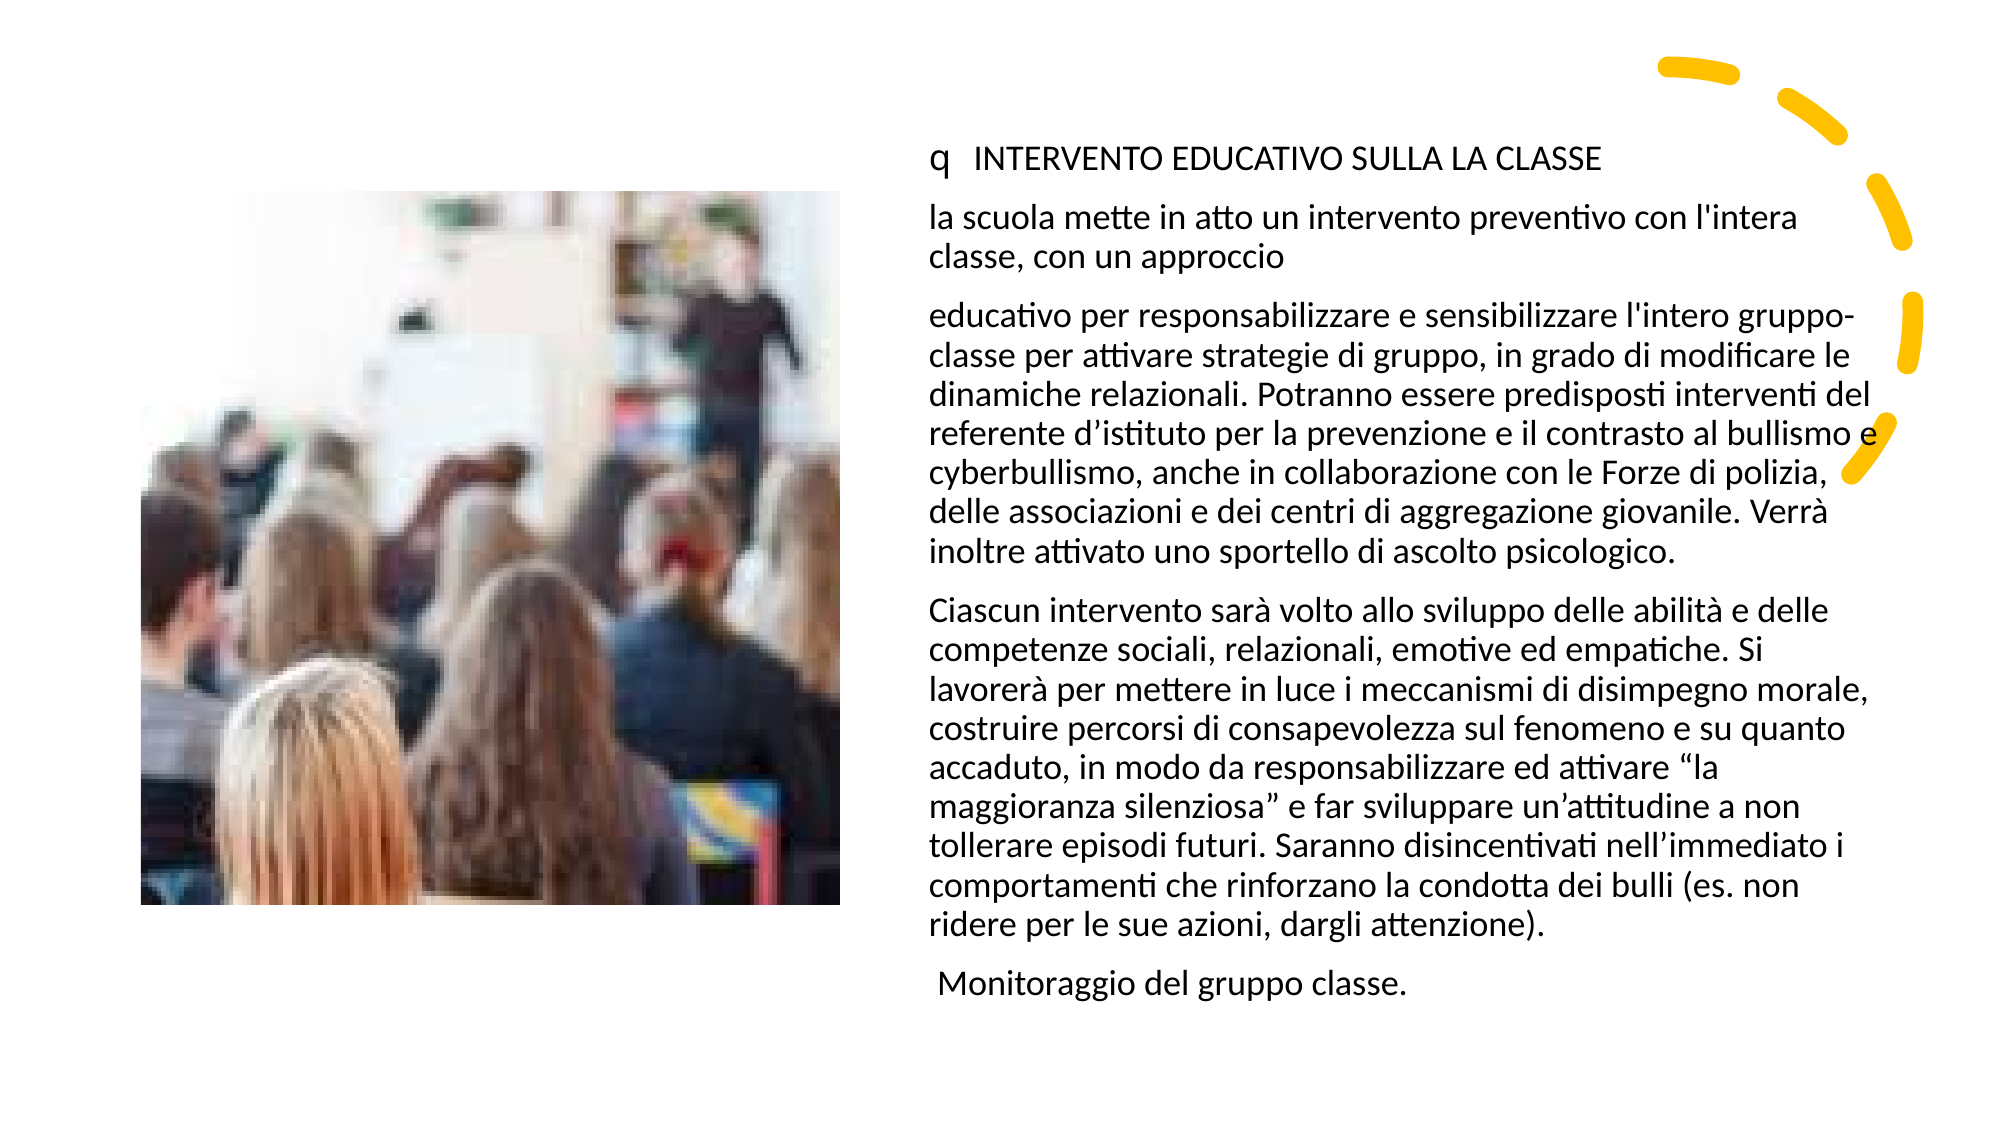

# INTERVENTO EDUCATIVO SULLA LA CLASSE
la scuola mette in atto un intervento preventivo con l'intera classe, con un approccio
educativo per responsabilizzare e sensibilizzare l'intero gruppo-classe per attivare strategie di gruppo, in grado di modificare le dinamiche relazionali. Potranno essere predisposti interventi del referente d’istituto per la prevenzione e il contrasto al bullismo e cyberbullismo, anche in collaborazione con le Forze di polizia, delle associazioni e dei centri di aggregazione giovanile. Verrà inoltre attivato uno sportello di ascolto psicologico.
Ciascun intervento sarà volto allo sviluppo delle abilità e delle competenze sociali, relazionali, emotive ed empatiche. Si lavorerà per mettere in luce i meccanismi di disimpegno morale, costruire percorsi di consapevolezza sul fenomeno e su quanto accaduto, in modo da responsabilizzare ed attivare “la maggioranza silenziosa” e far sviluppare un’attitudine a non tollerare episodi futuri. Saranno disincentivati nell’immediato i comportamenti che rinforzano la condotta dei bulli (es. non ridere per le sue azioni, dargli attenzione).
 Monitoraggio del gruppo classe.